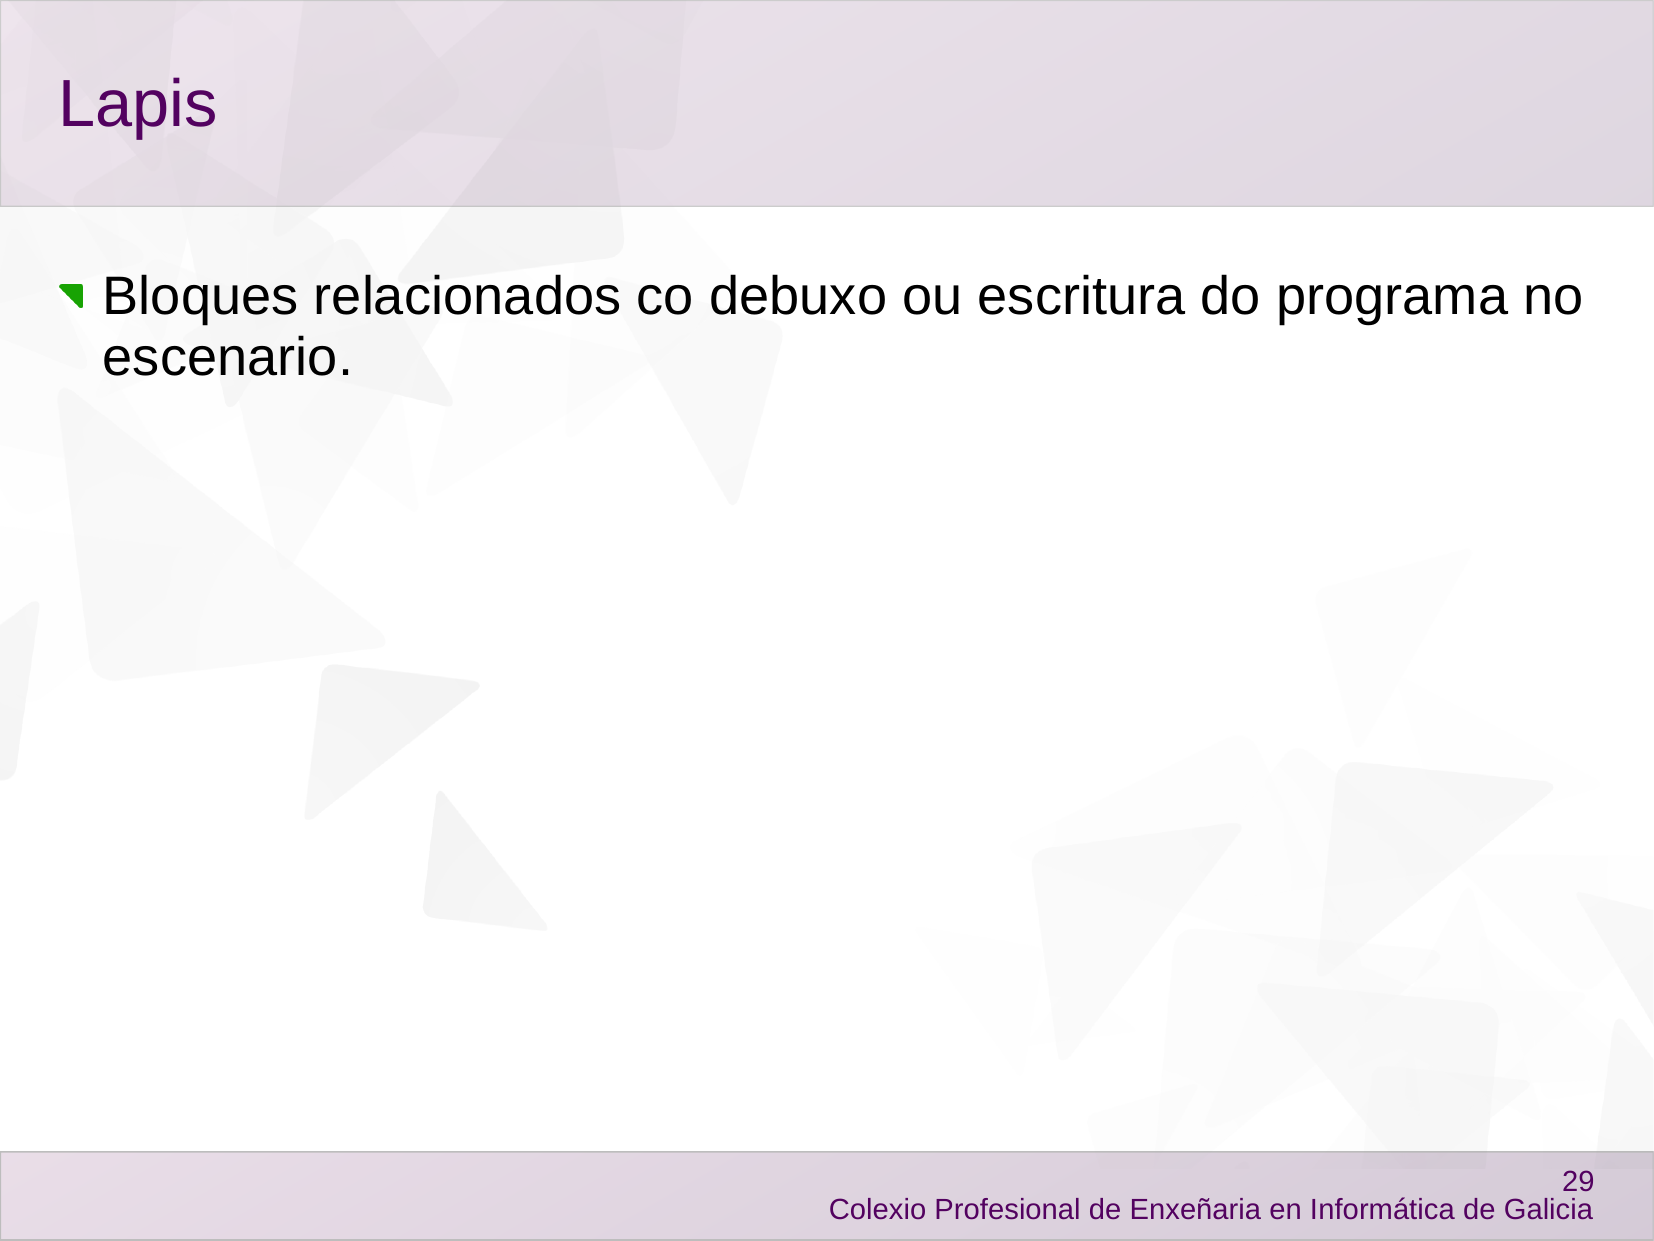

# Lapis
Bloques relacionados co debuxo ou escritura do programa no escenario.
29
Colexio Profesional de Enxeñaria en Informática de Galicia